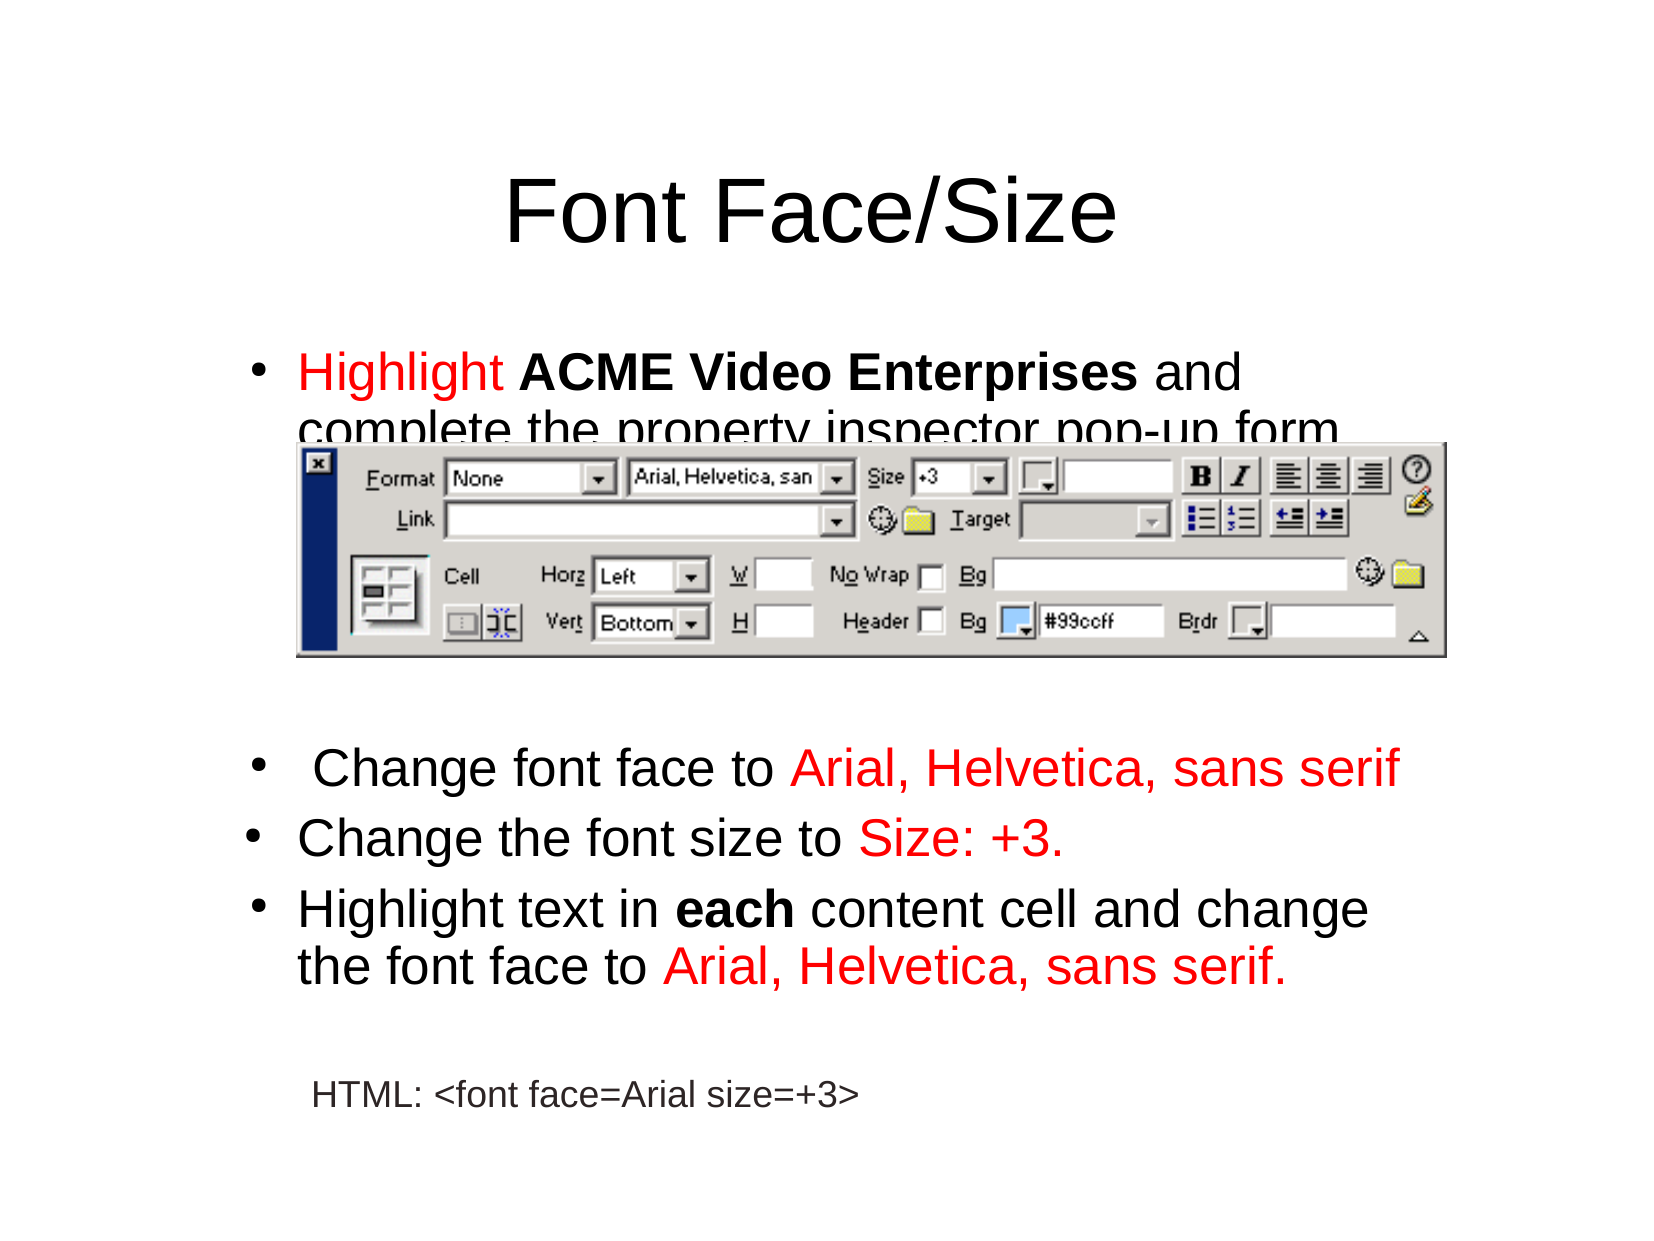

# Font Face/Size
Highlight ACME Video Enterprises and complete the property inspector pop-up form shown below.
 Change font face to Arial, Helvetica, sans serif
Change the font size to Size: +3.
Highlight text in each content cell and change the font face to Arial, Helvetica, sans serif.
HTML: <font face=Arial size=+3>